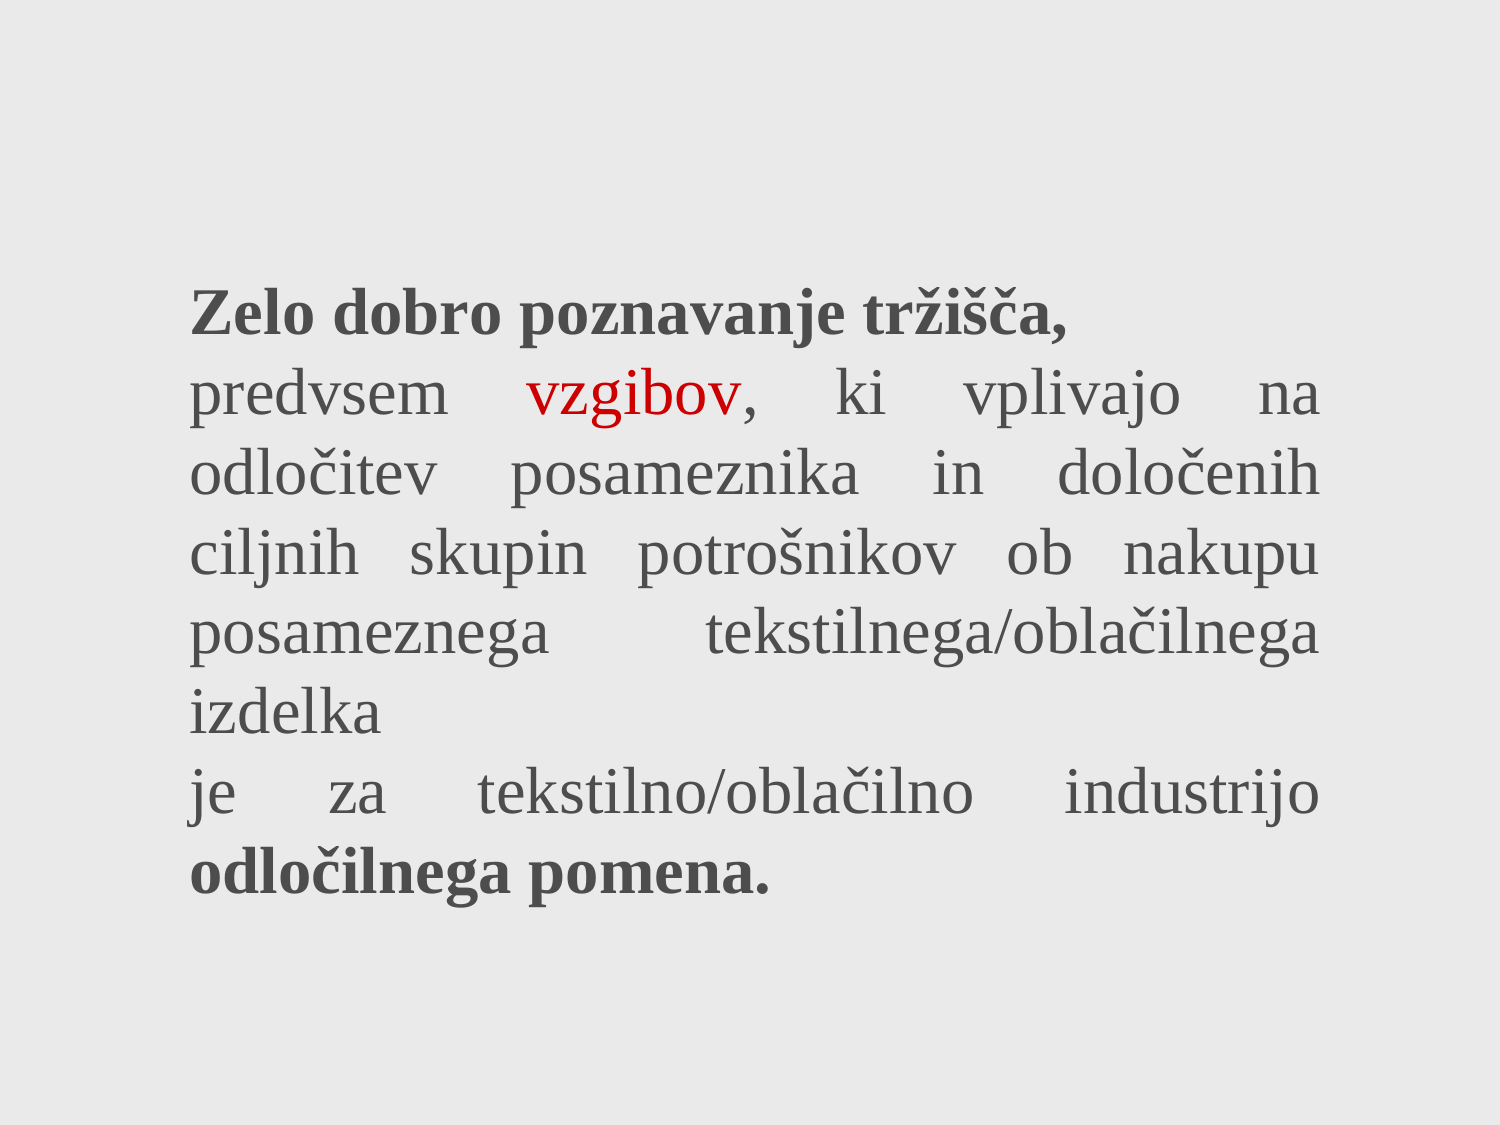

Zelo dobro poznavanje tržišča,
predvsem vzgibov, ki vplivajo na odločitev posameznika in določenih ciljnih skupin potrošnikov ob nakupu posameznega tekstilnega/oblačilnega izdelka
je za tekstilno/oblačilno industrijo odločilnega pomena.